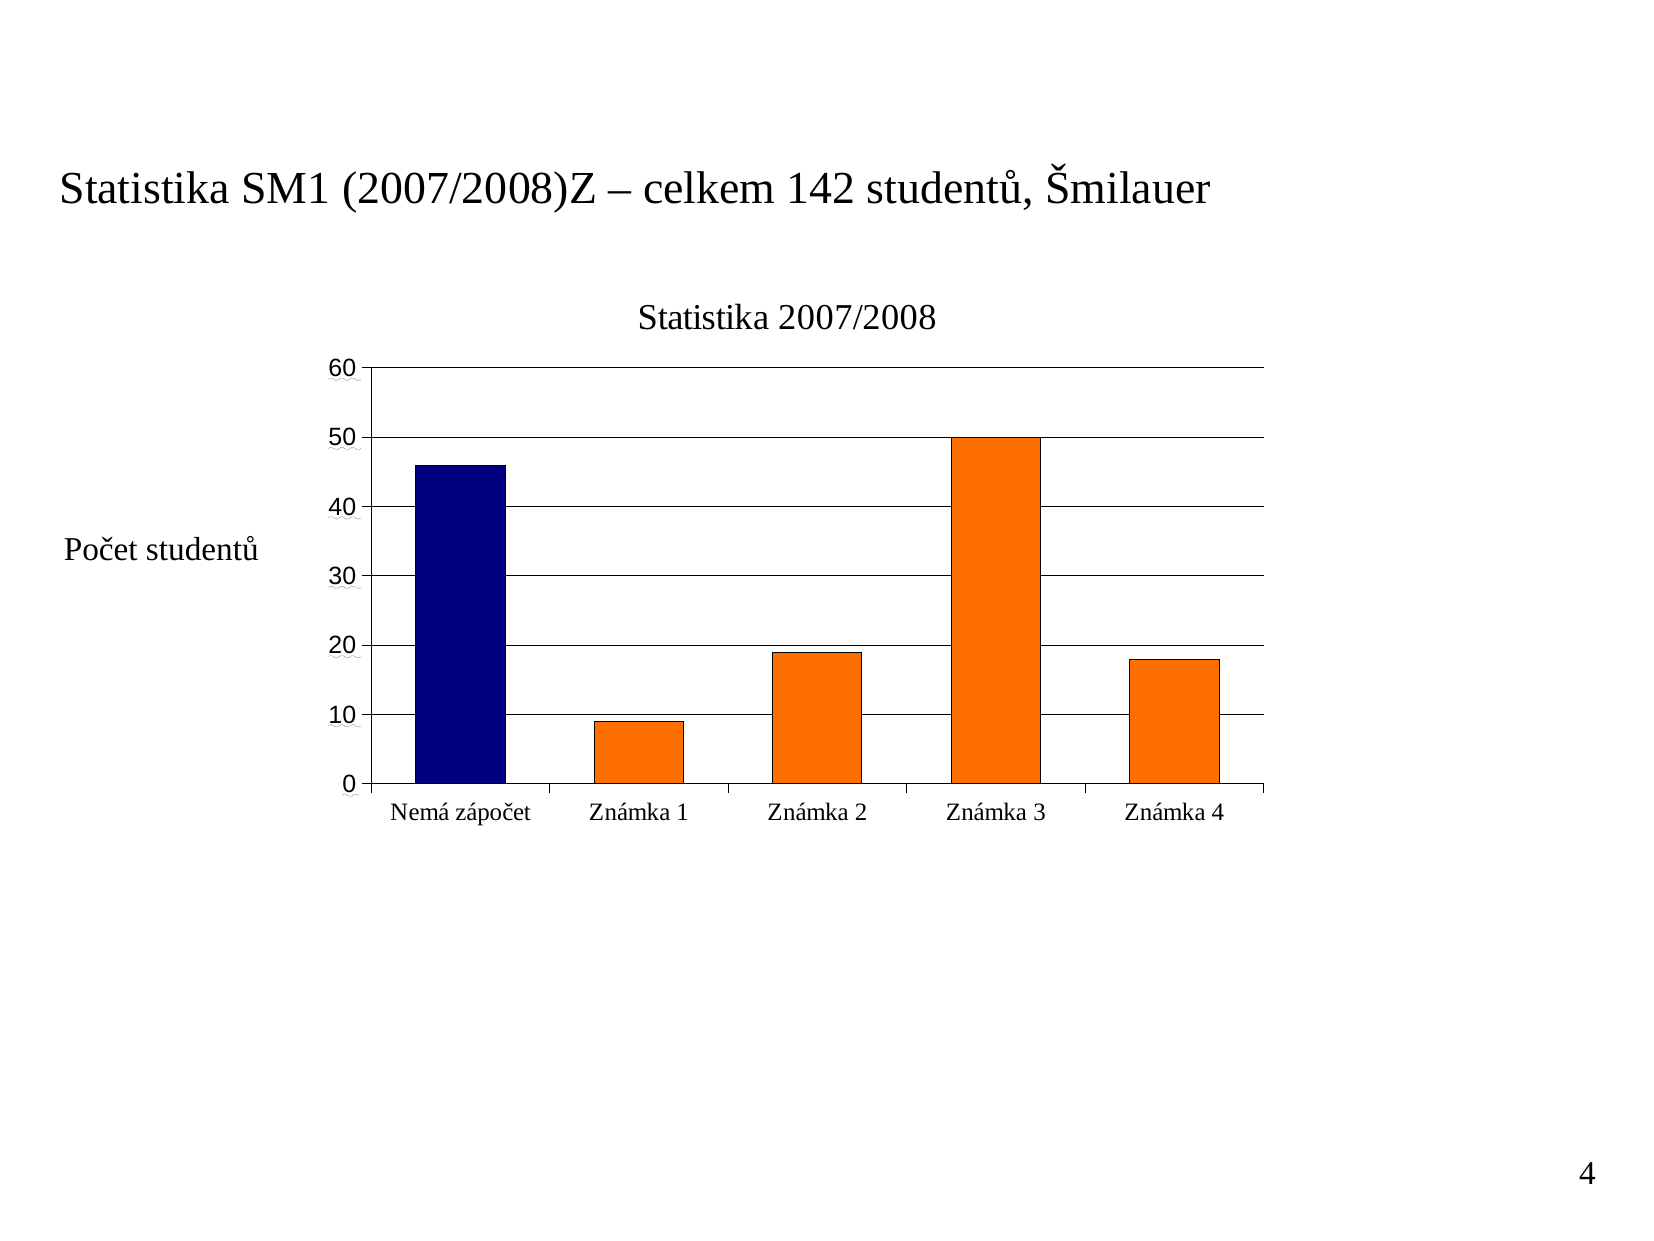

# Statistika SM1 (2007/2008)Z – celkem 142 studentů, Šmilauer
### Chart: Statistika 2007/2008
| Category | Column 1 |
|---|---|
| Nemá zápočet | 46.0 |
| Známka 1 | 9.0 |
| Známka 2 | 19.0 |
| Známka 3 | 50.0 |
| Známka 4 | 18.0 |Počet studentů
4